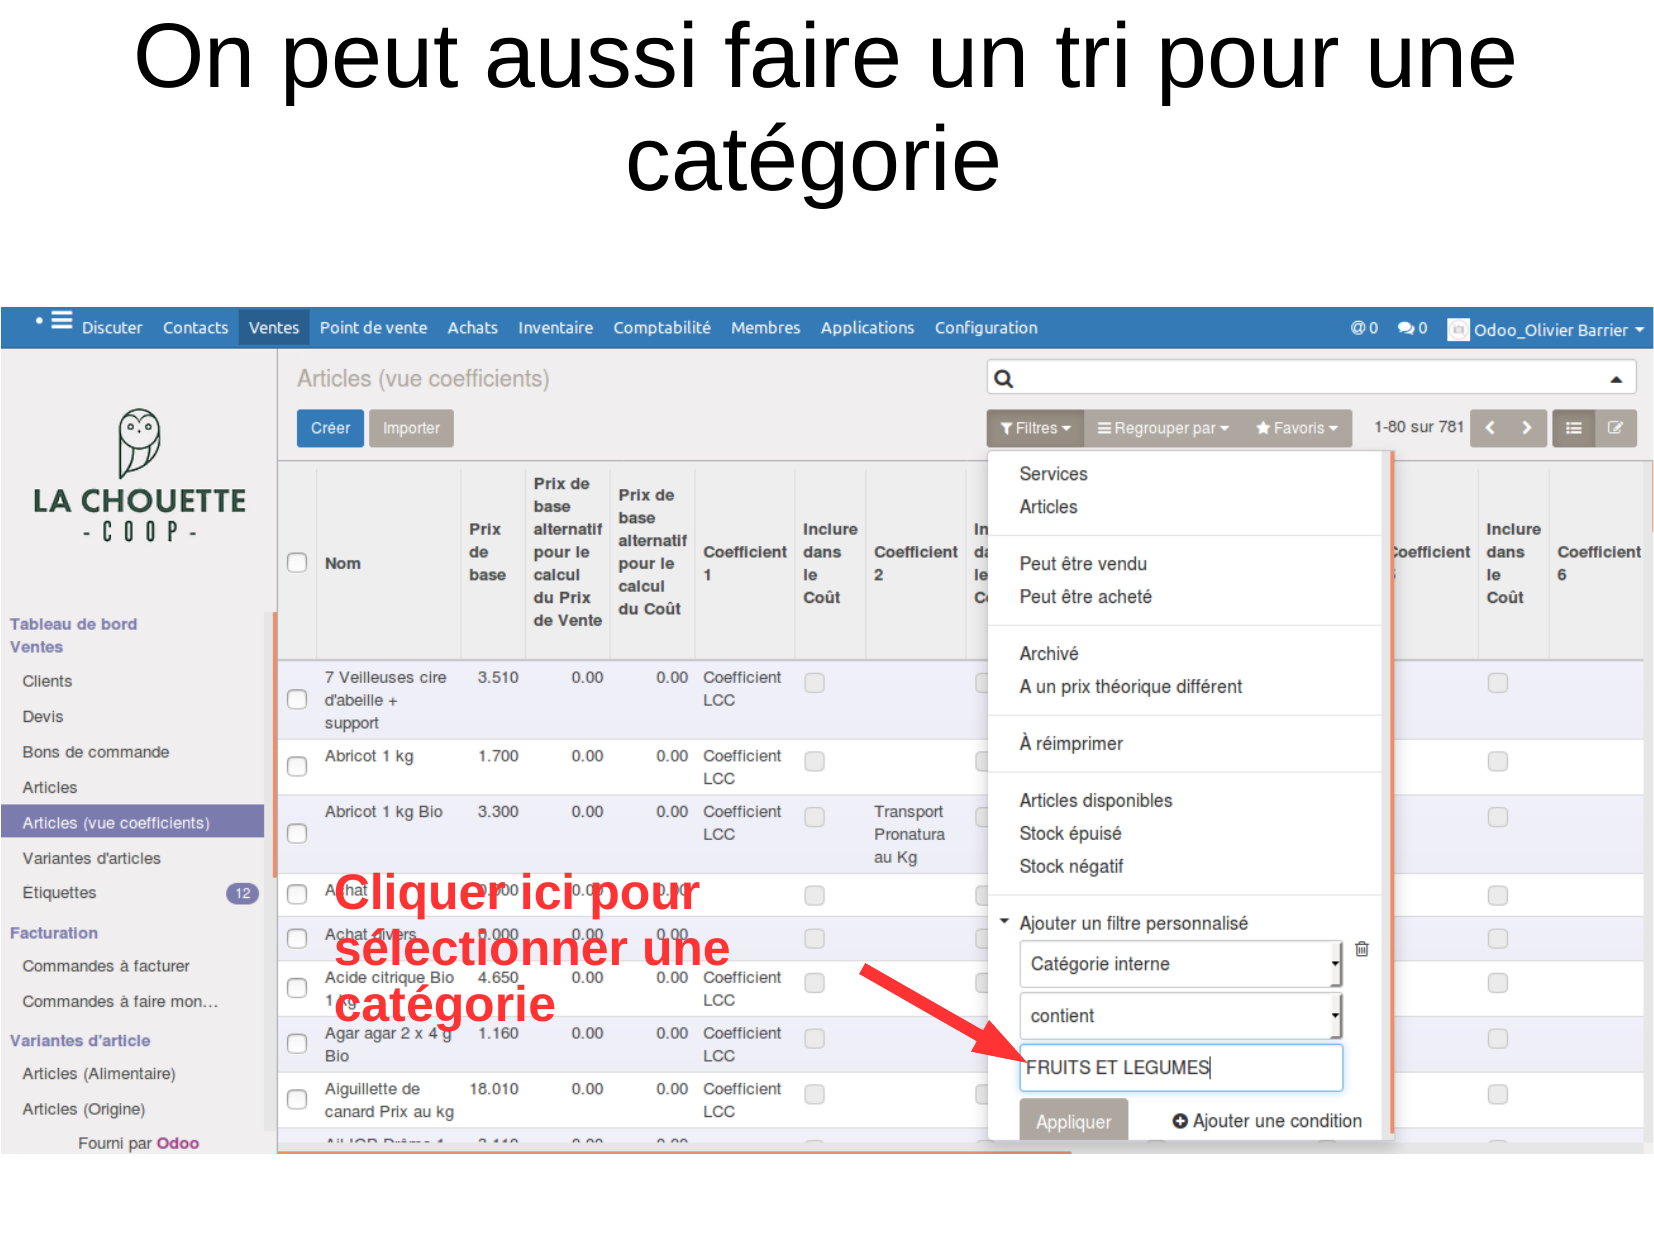

# On peut aussi faire un tri pour une catégorie
Cliquer ici pour sélectionner une catégorie